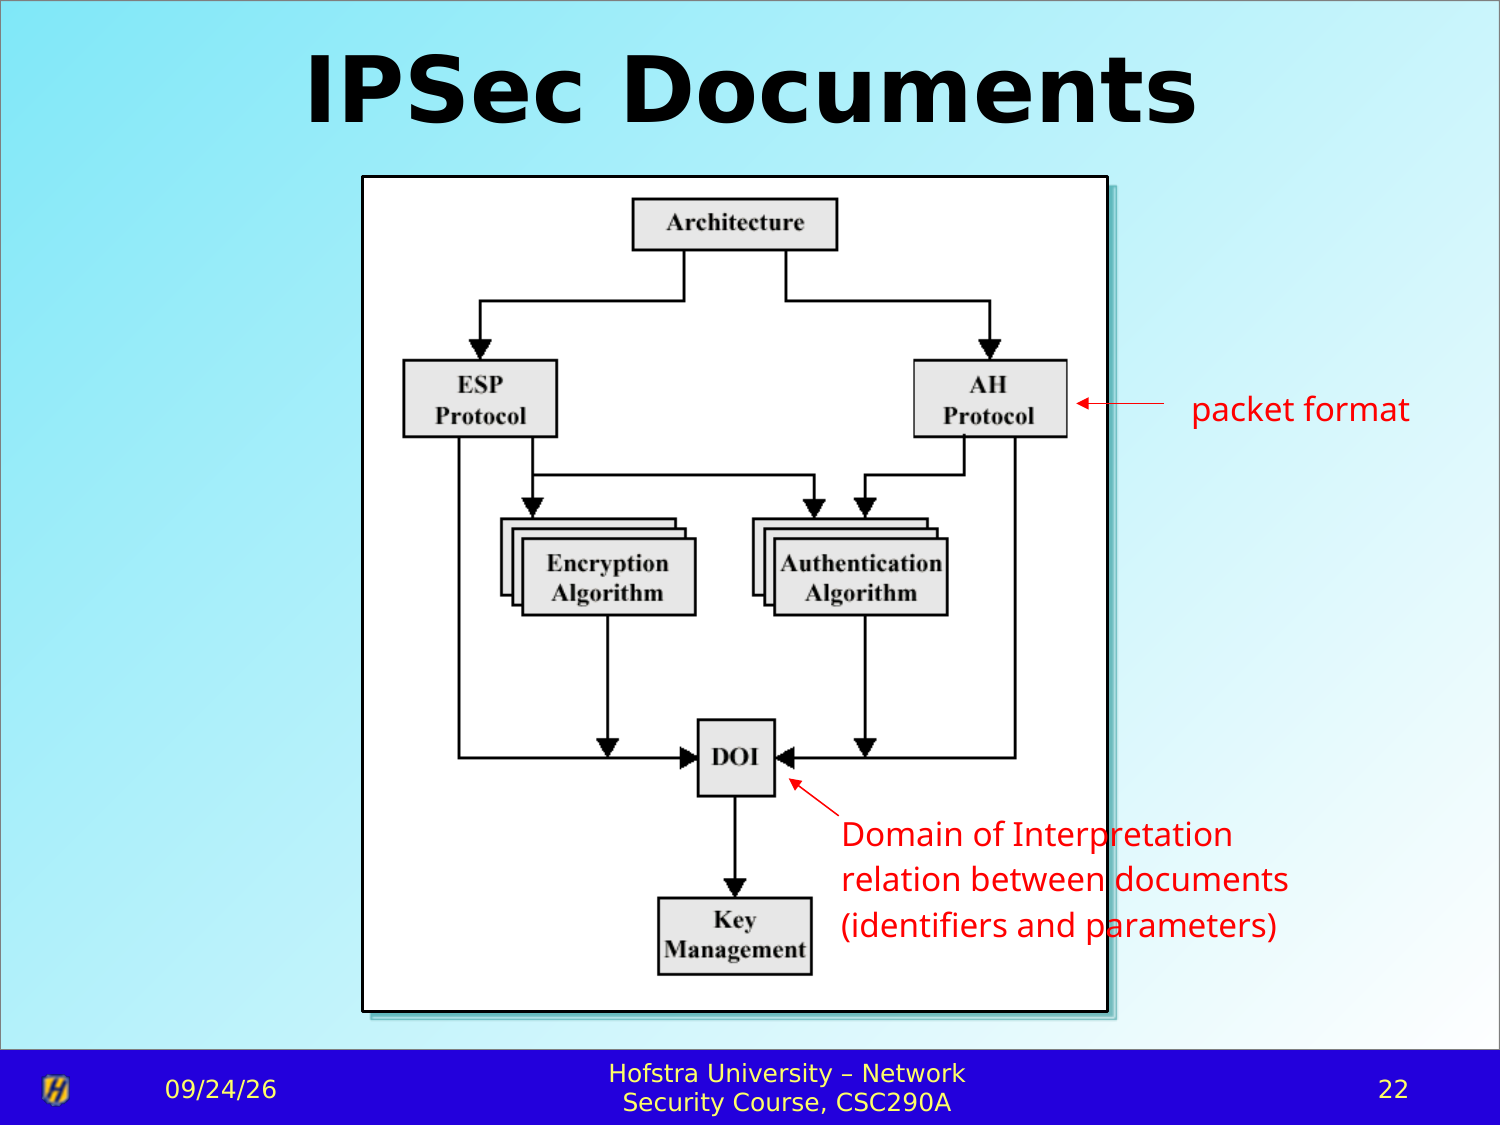

# IPSec Documents
packet format
Domain of Interpretation
relation between documents
(identifiers and parameters)
22